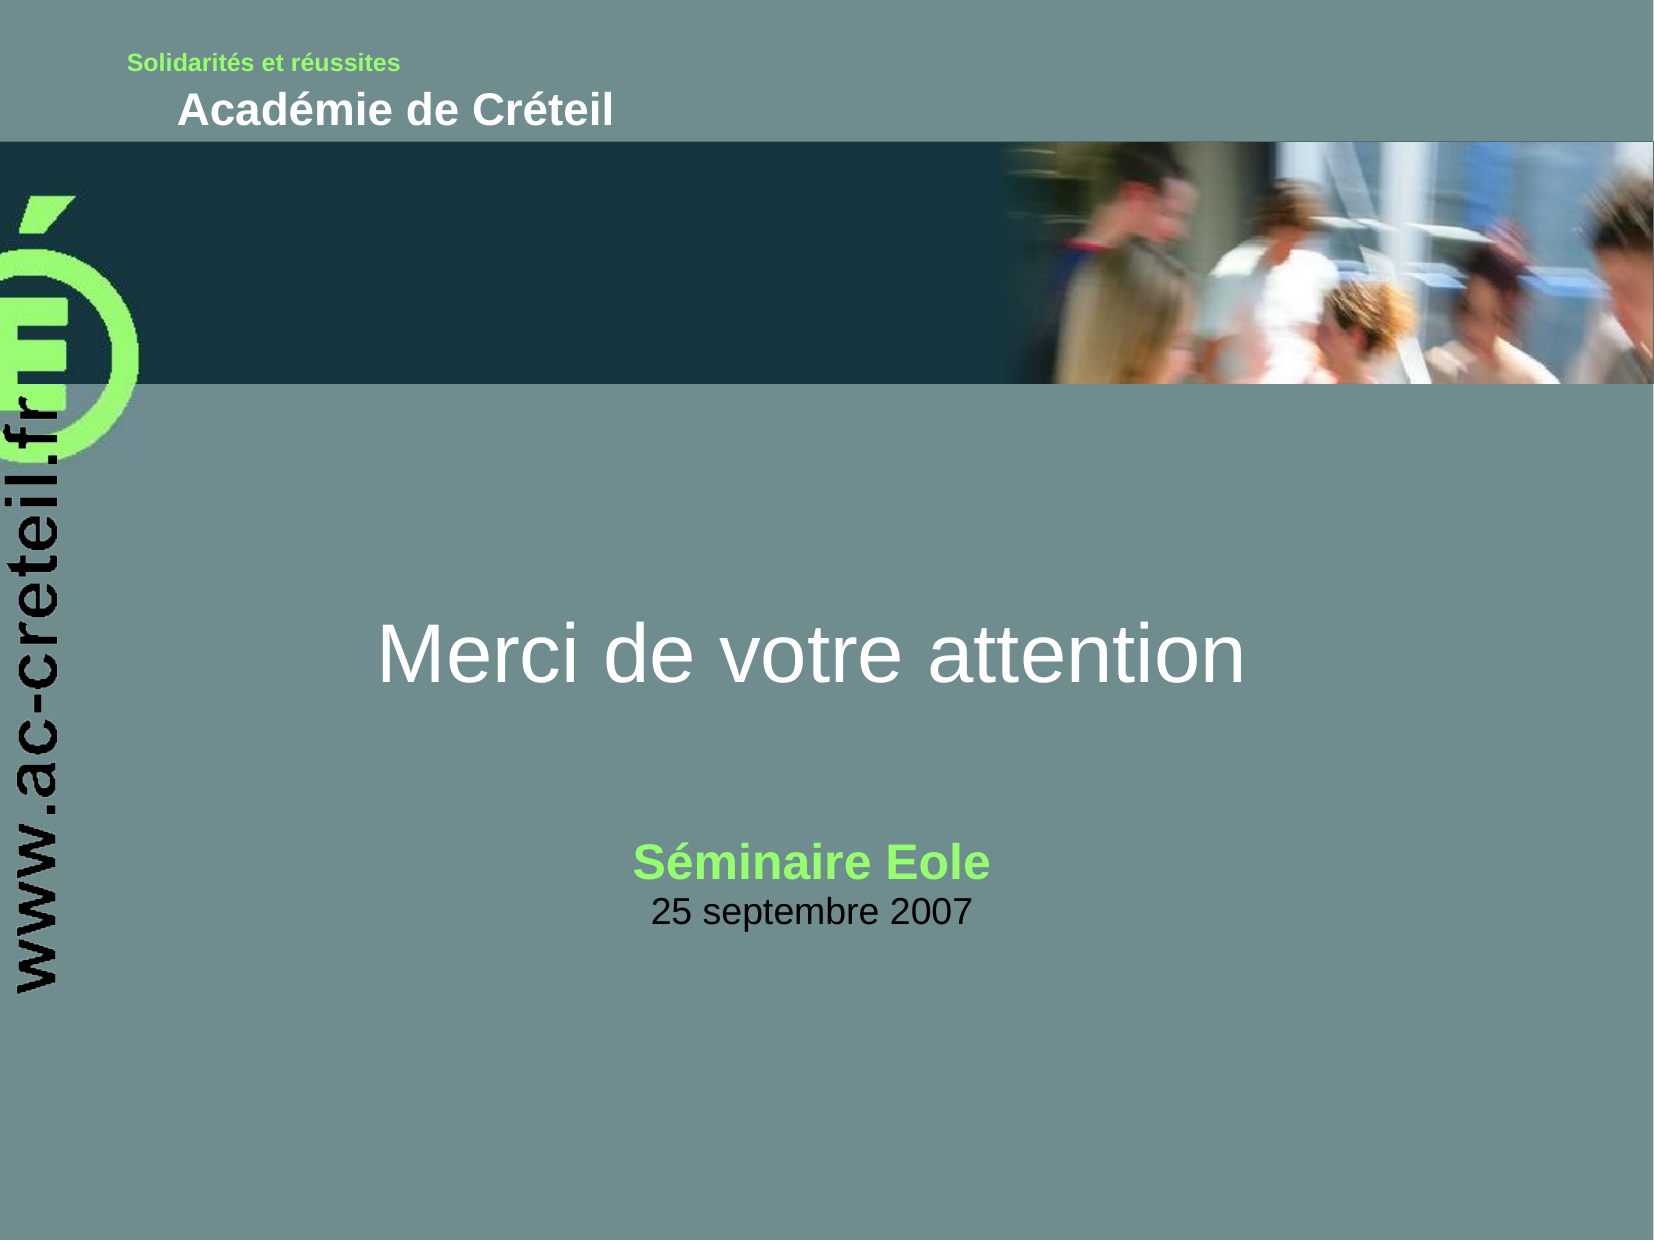

Merci de votre attention
Séminaire Eole
25 septembre 2007